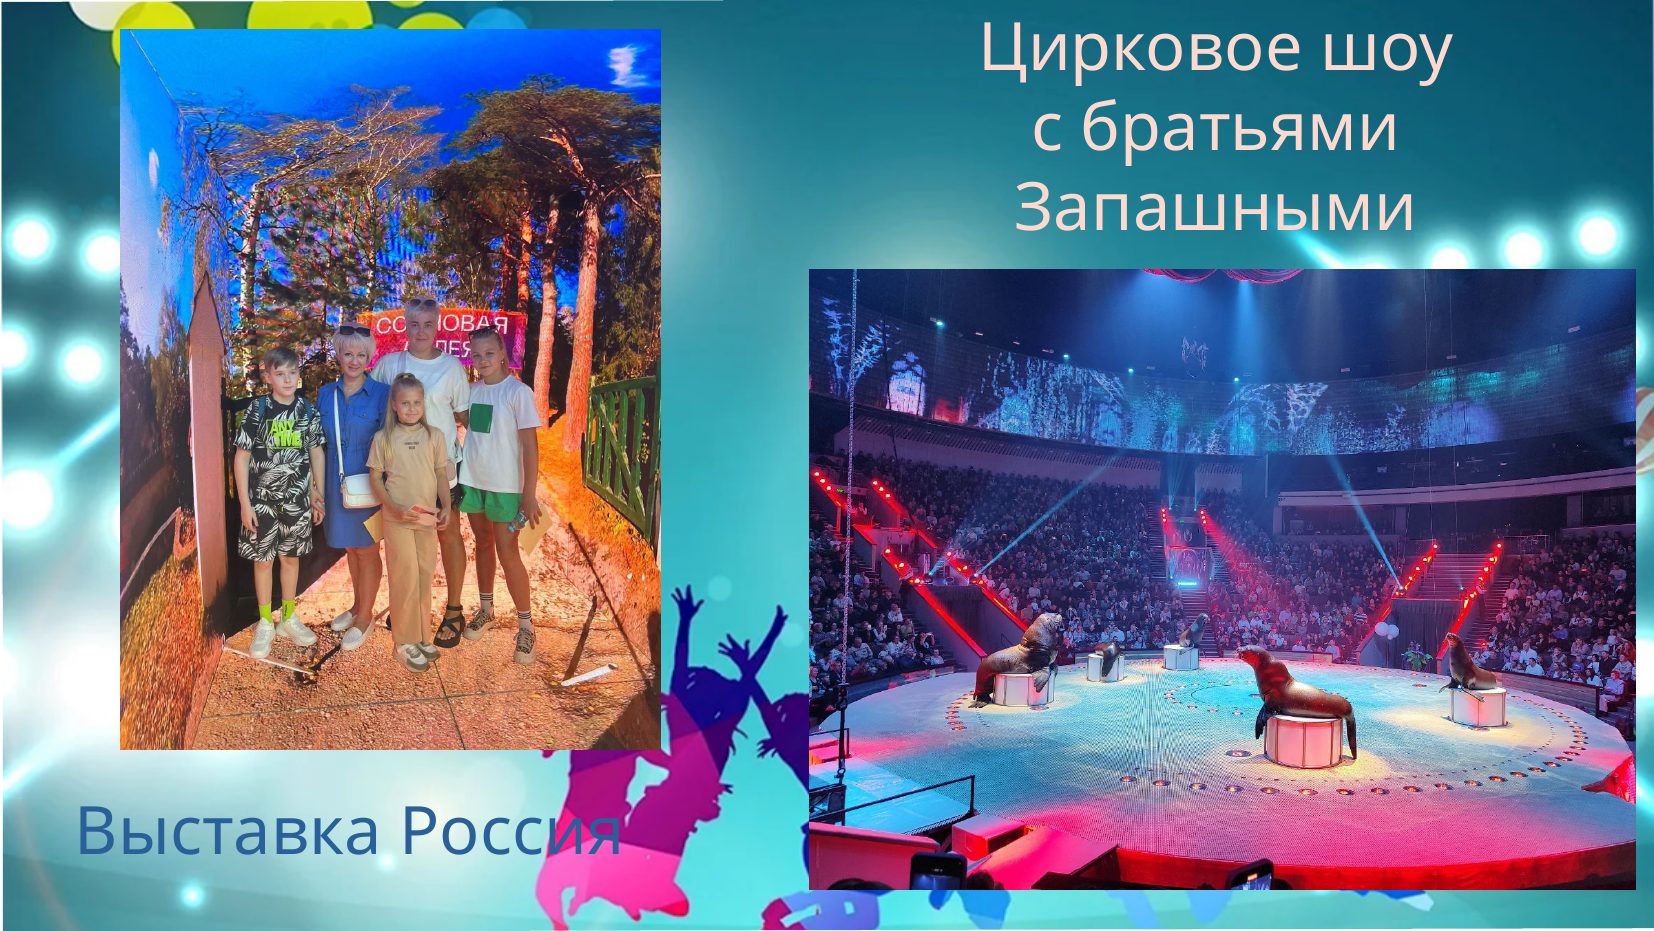

Цирковое шоу
с братьями
Запашными
Выставка Россия